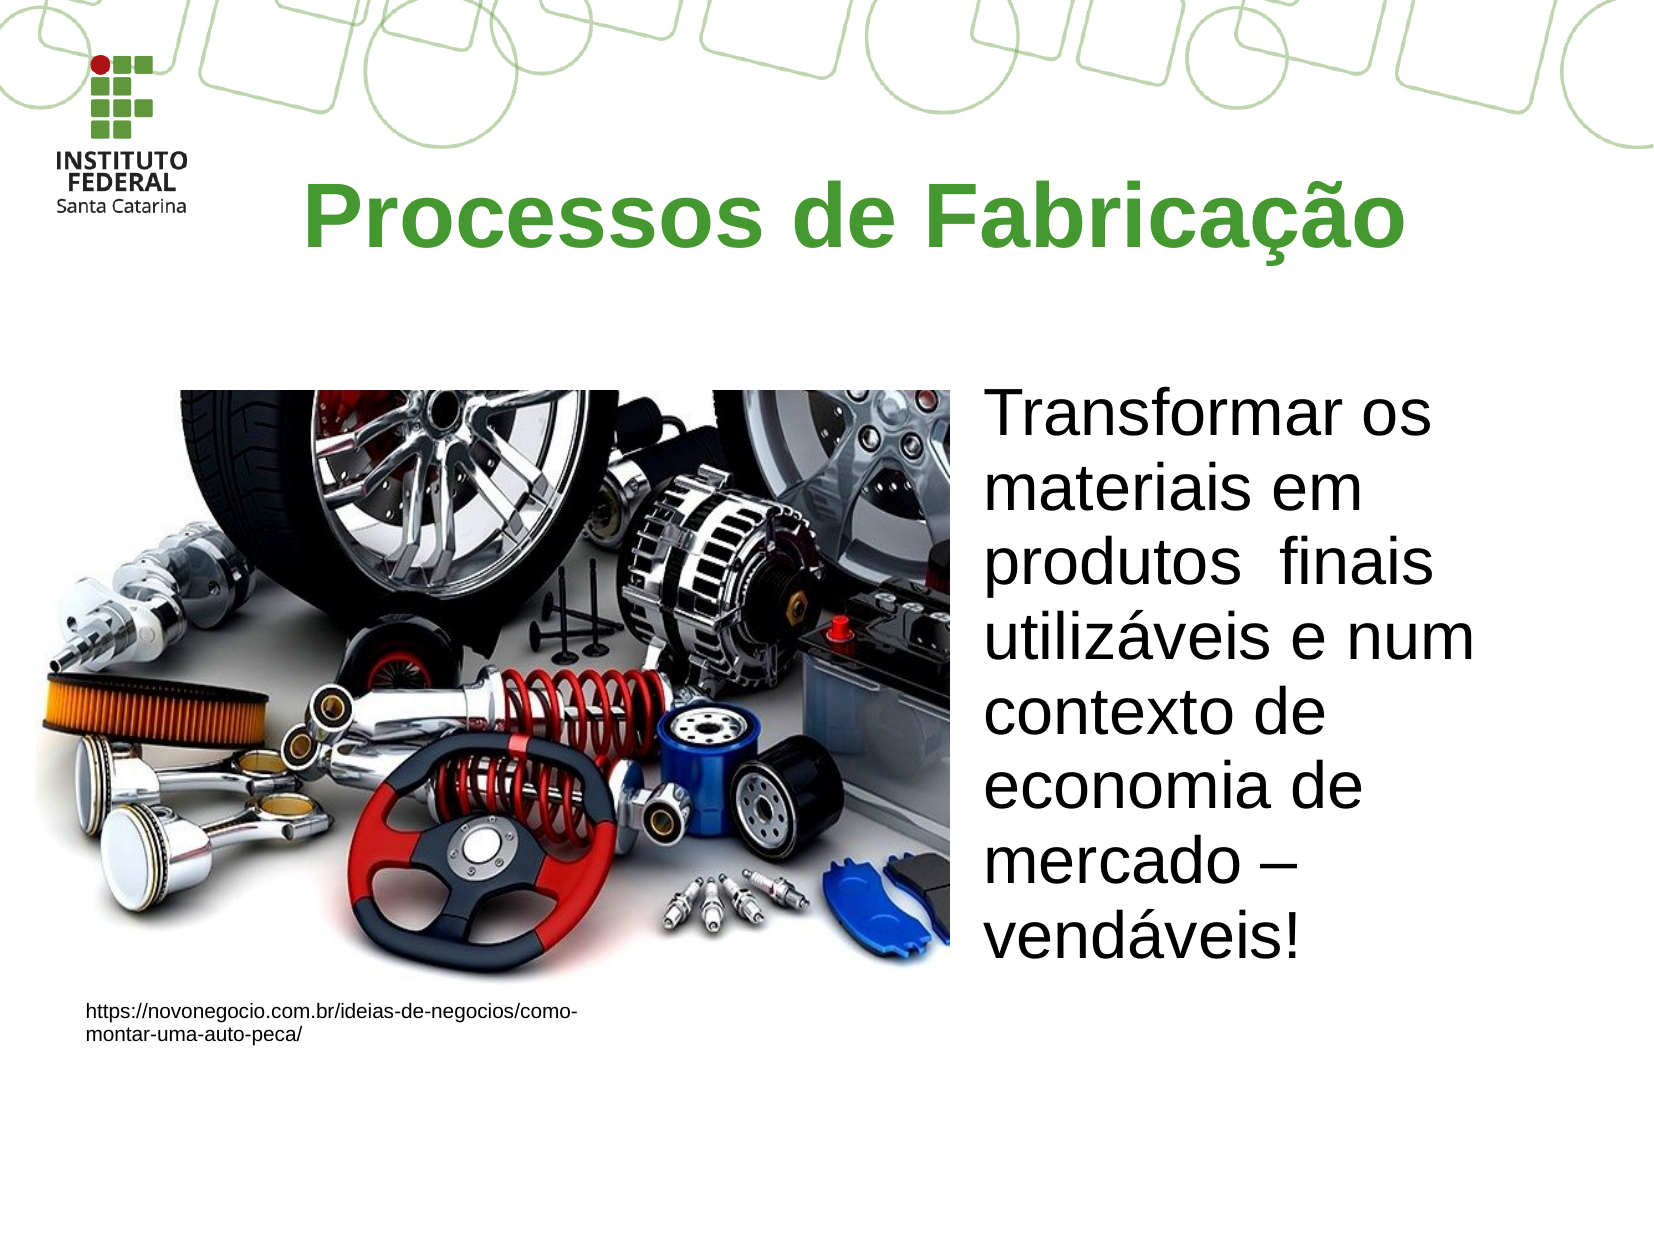

# Processos de Fabricação
Transformar os materiais em produtos finais utilizáveis e num contexto de economia de mercado – vendáveis!
https://novonegocio.com.br/ideias-de-negocios/como-montar-uma-auto-peca/